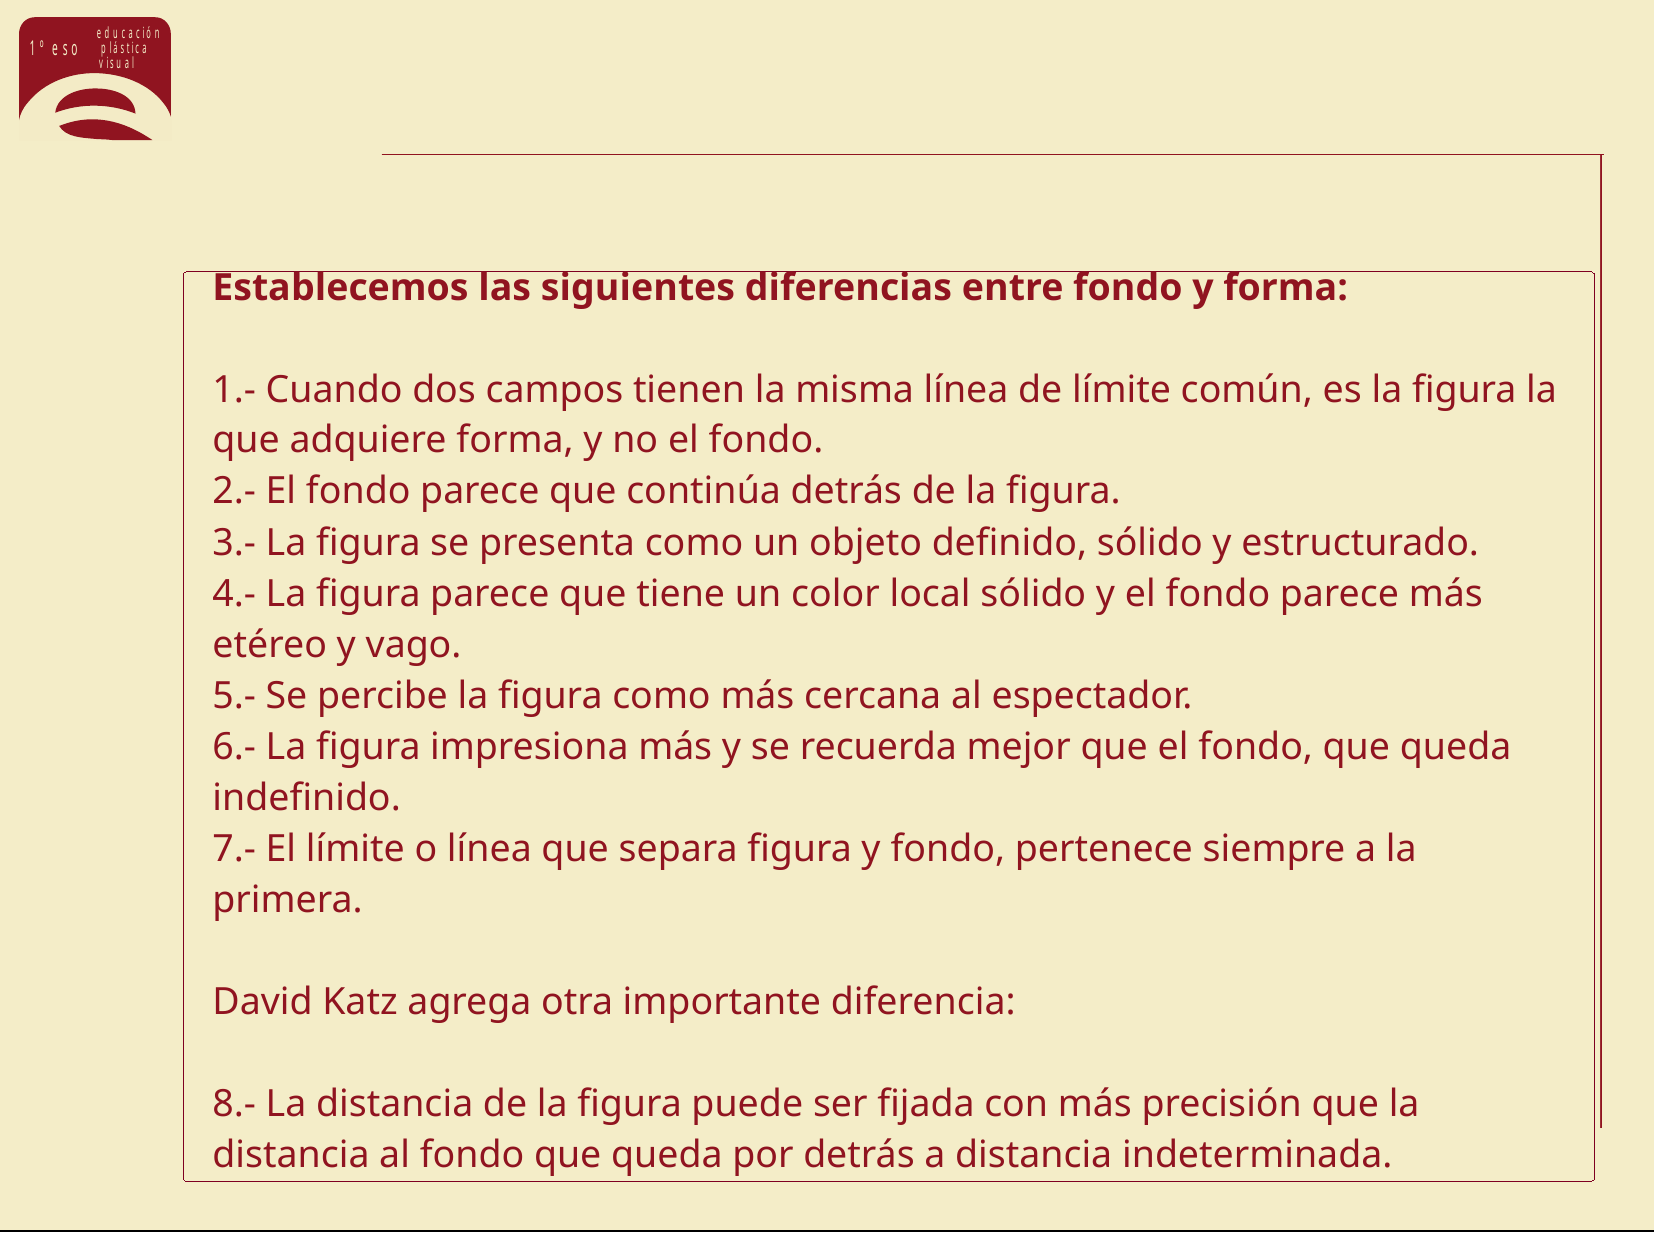

Establecemos las siguientes diferencias entre fondo y forma:
1.- Cuando dos campos tienen la misma línea de límite común, es la figura la que adquiere forma, y no el fondo.
2.- El fondo parece que continúa detrás de la figura.
3.- La figura se presenta como un objeto definido, sólido y estructurado.
4.- La figura parece que tiene un color local sólido y el fondo parece más etéreo y vago.
5.- Se percibe la figura como más cercana al espectador.
6.- La figura impresiona más y se recuerda mejor que el fondo, que queda indefinido.
7.- El límite o línea que separa figura y fondo, pertenece siempre a la primera.
David Katz agrega otra importante diferencia:
8.- La distancia de la figura puede ser fijada con más precisión que la distancia al fondo que queda por detrás a distancia indeterminada.
#